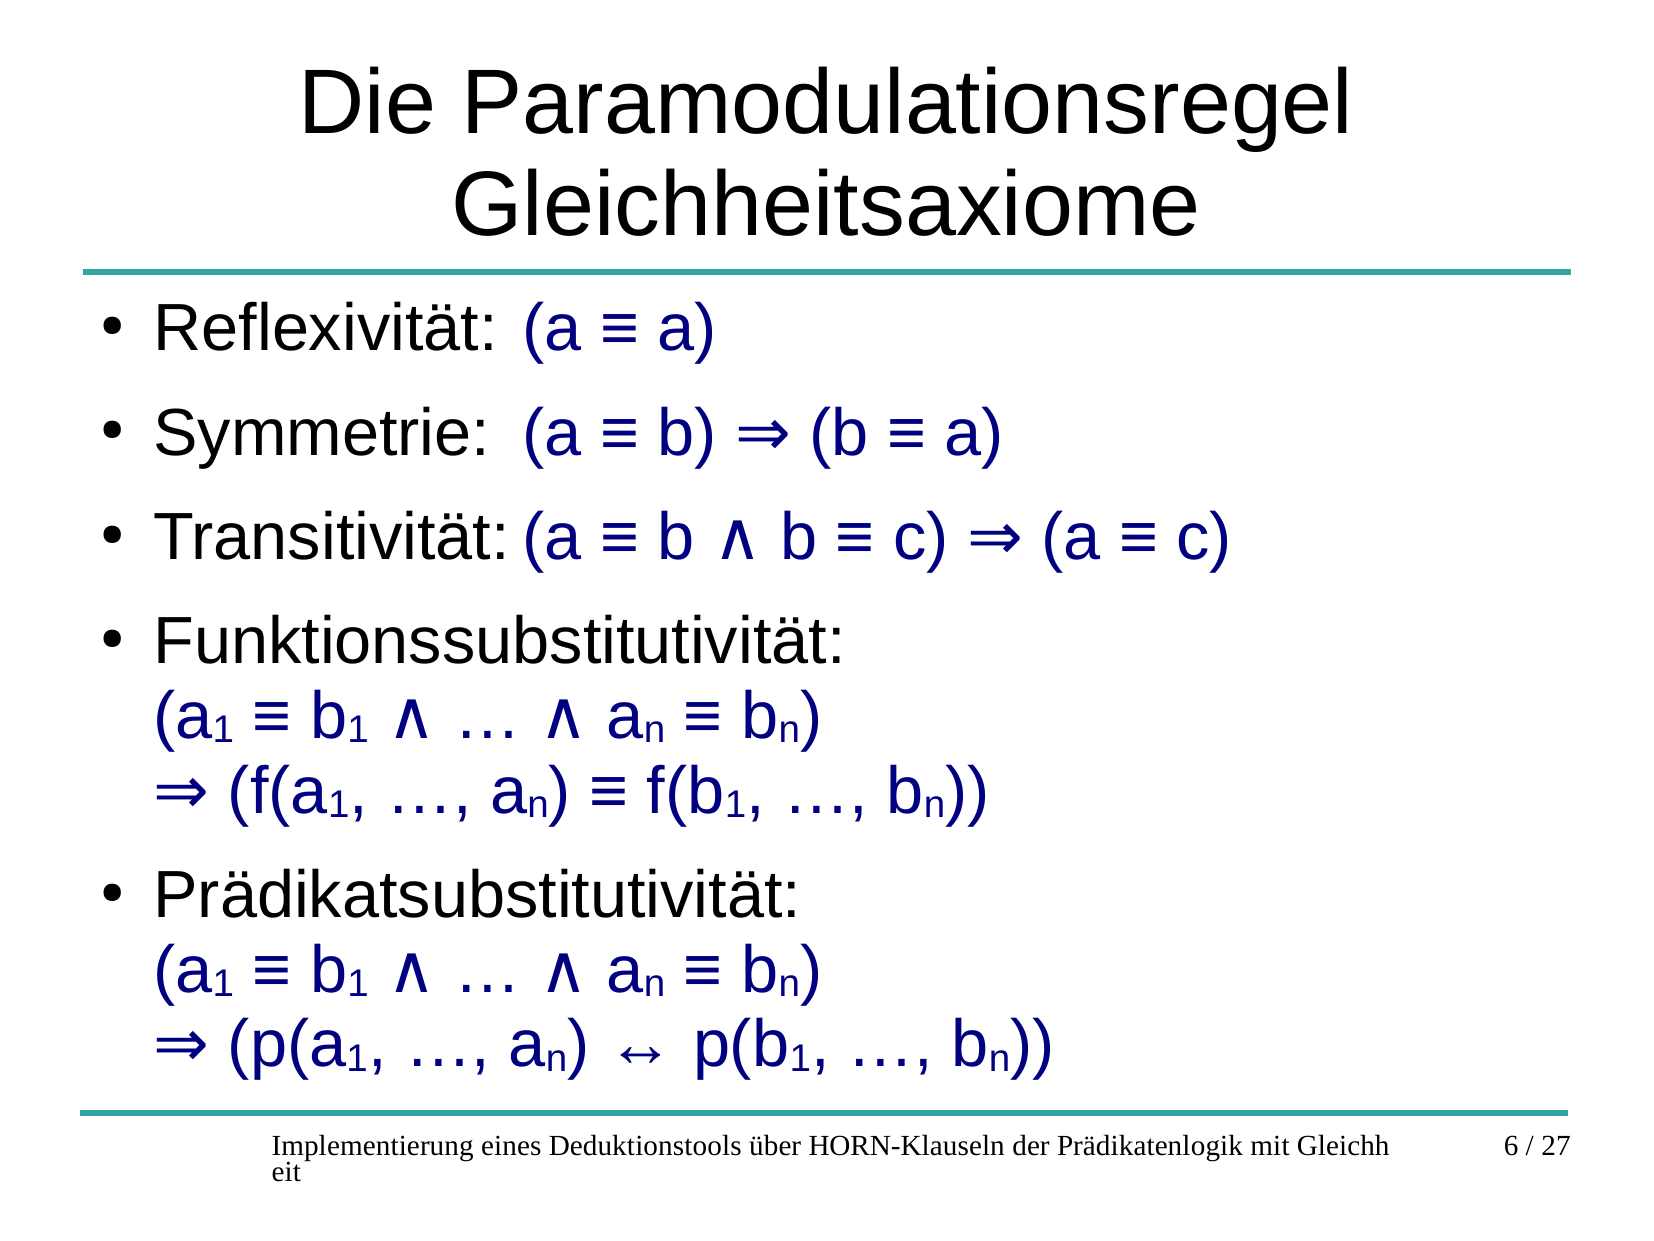

# Die Paramodulationsregel Gleichheitsaxiome
Reflexivität:	(a ≡ a)
Symmetrie:	(a ≡ b) ⇒ (b ≡ a)
Transitivität:	(a ≡ b ∧ b ≡ c) ⇒ (a ≡ c)
Funktionssubstitutivität:
(a1 ≡ b1 ∧ … ∧ an ≡ bn)
⇒ (f(a1, …, an) ≡ f(b1, …, bn))
Prädikatsubstitutivität:
(a1 ≡ b1 ∧ … ∧ an ≡ bn)
⇒ (p(a1, …, an) ↔ p(b1, …, bn))
Implementierung eines Deduktionstools über HORN-Klauseln der Prädikatenlogik mit Gleichheit
6